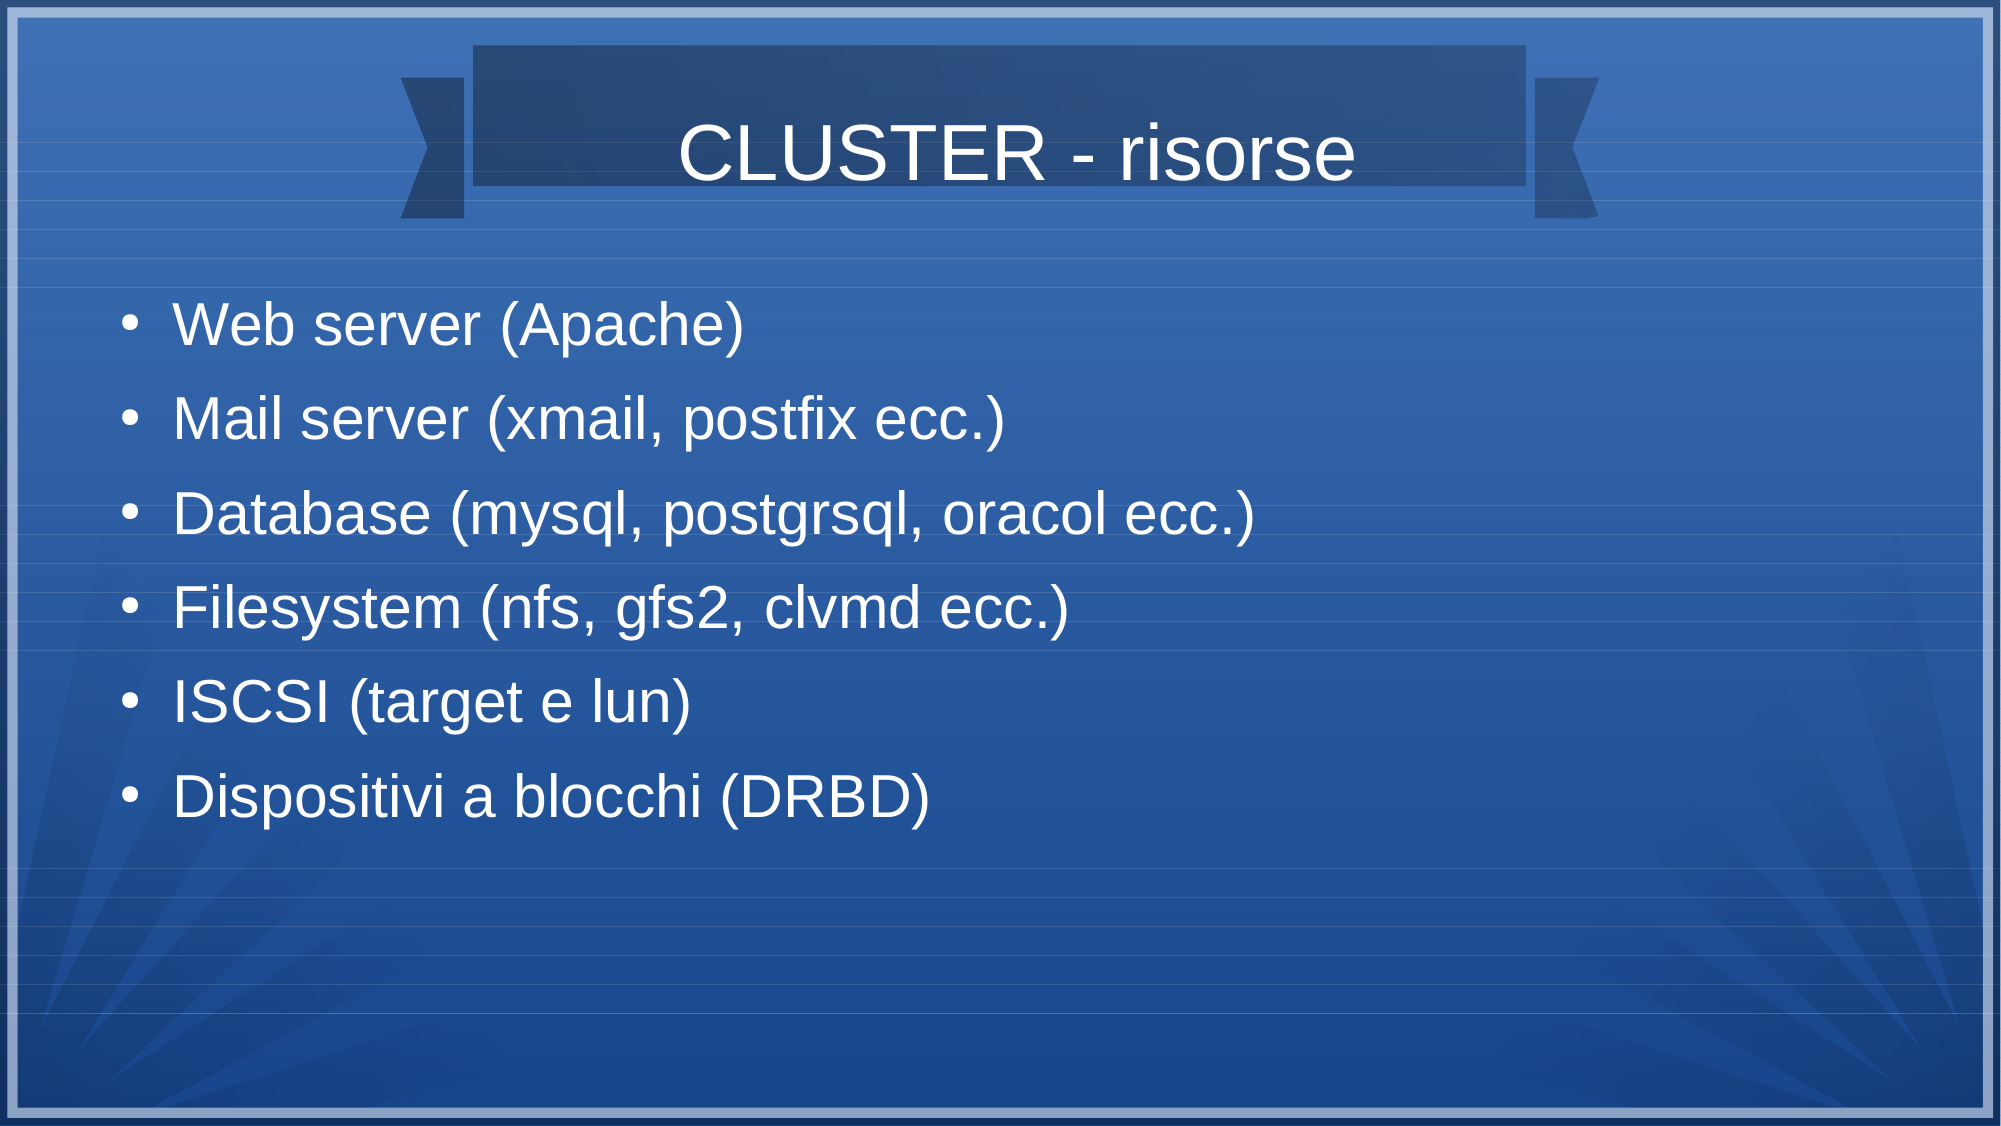

# CLUSTER - risorse
Web server (Apache)
Mail server (xmail, postfix ecc.)
Database (mysql, postgrsql, oracol ecc.)
Filesystem (nfs, gfs2, clvmd ecc.)
ISCSI (target e lun)
Dispositivi a blocchi (DRBD)